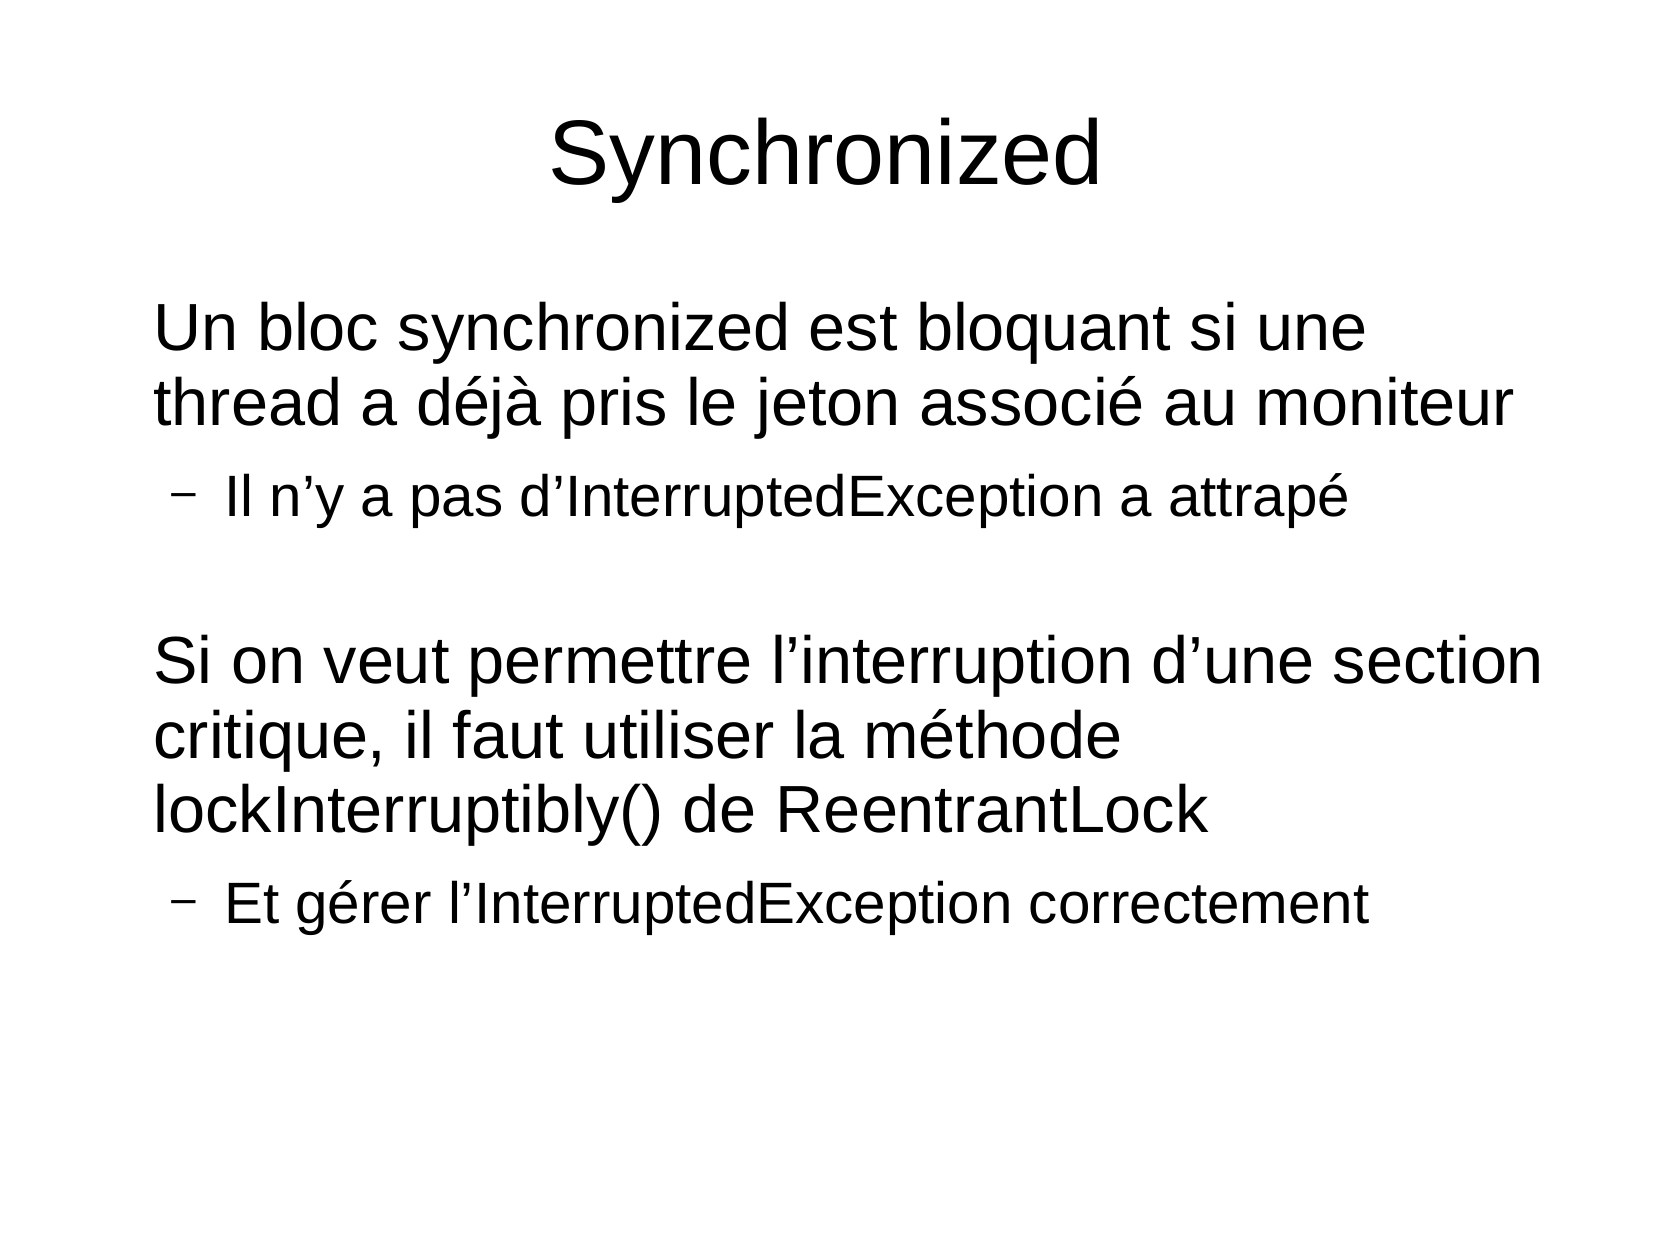

# Synchronized
Un bloc synchronized est bloquant si une thread a déjà pris le jeton associé au moniteur
Il n’y a pas d’InterruptedException a attrapé
Si on veut permettre l’interruption d’une section critique, il faut utiliser la méthode lockInterruptibly() de ReentrantLock
Et gérer l’InterruptedException correctement